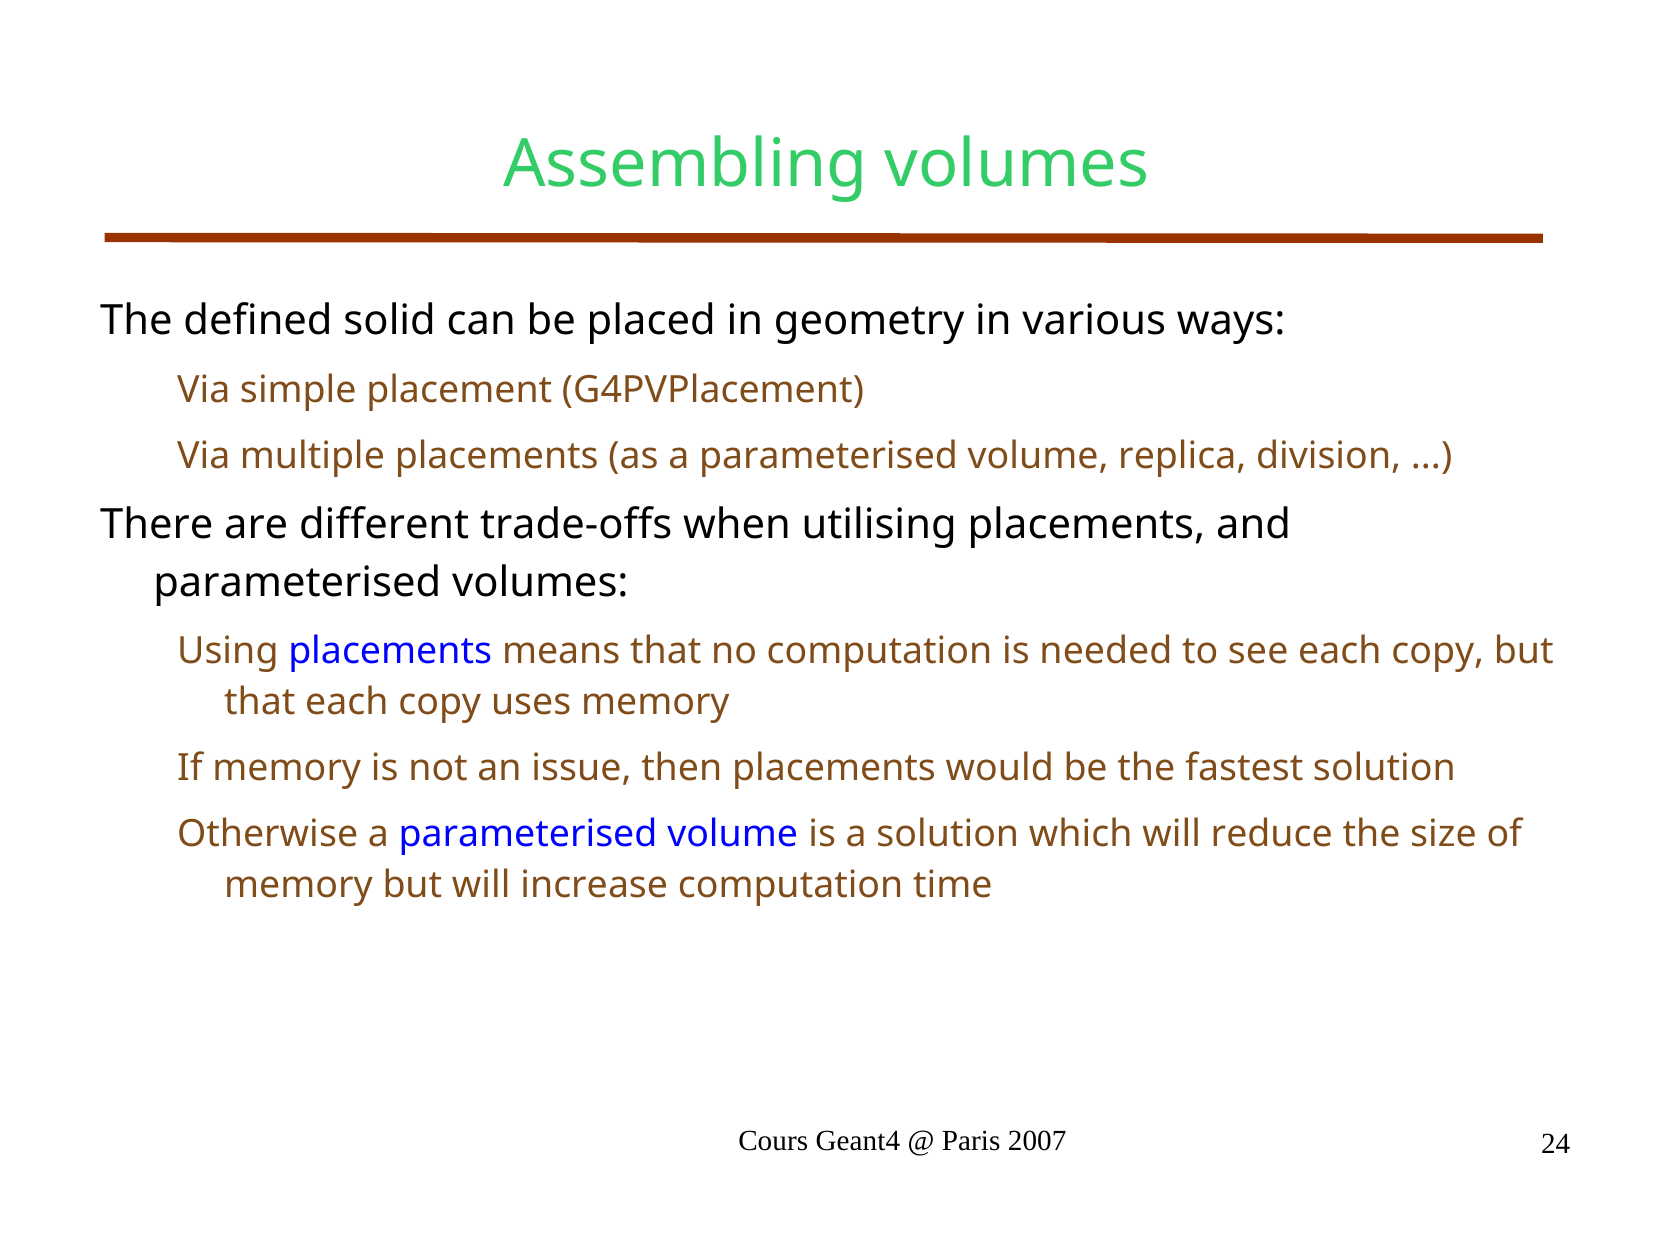

# Assembling volumes
The defined solid can be placed in geometry in various ways:
Via simple placement (G4PVPlacement)
Via multiple placements (as a parameterised volume, replica, division, ...)
There are different trade-offs when utilising placements, and parameterised volumes:
Using placements means that no computation is needed to see each copy, but that each copy uses memory
If memory is not an issue, then placements would be the fastest solution
Otherwise a parameterised volume is a solution which will reduce the size of memory but will increase computation time
Cours Geant4 @ Paris 2007
24